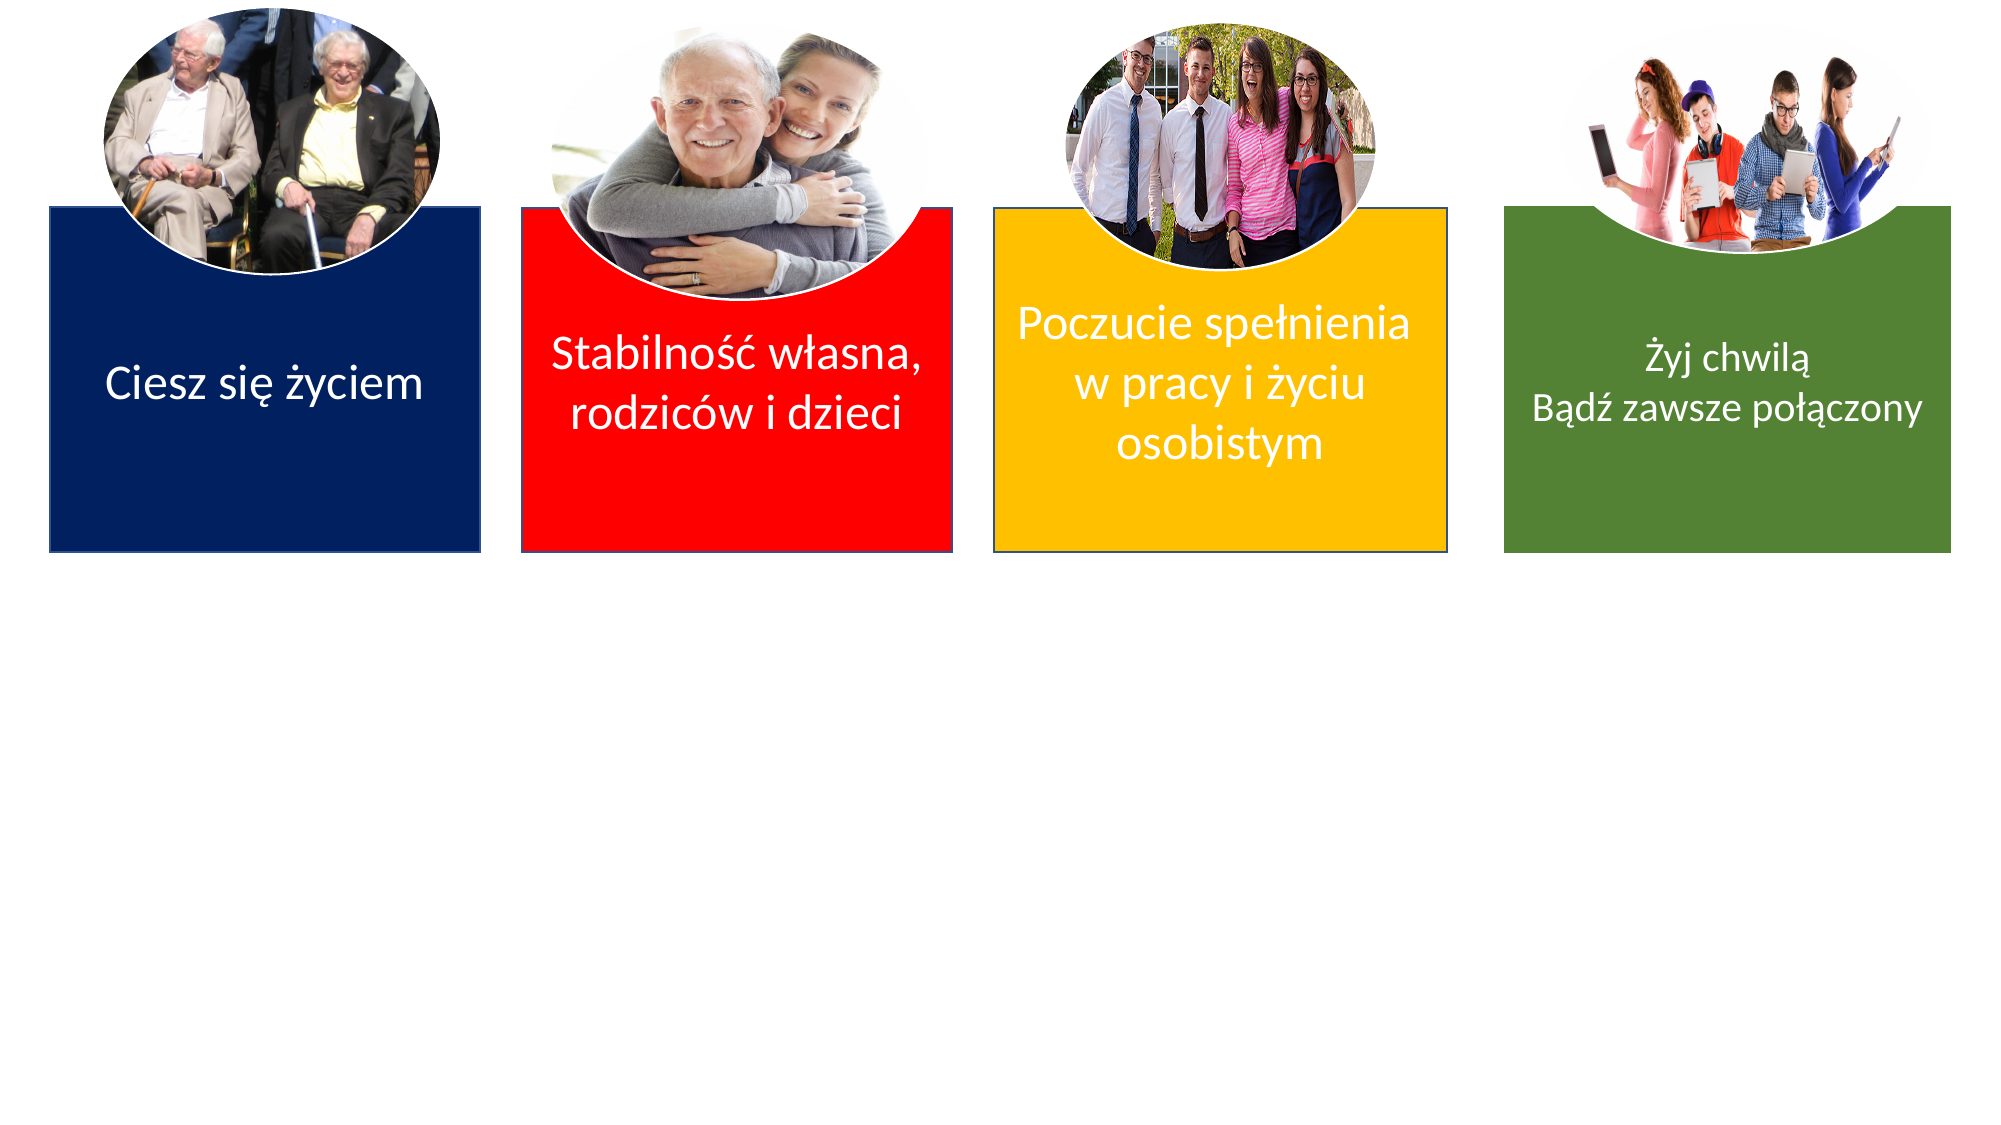

Ciesz się życiem
Żyj chwilą
Bądź zawsze połączony
Stabilność własna, rodziców i dzieci
Poczucie spełnienia w pracy i życiu osobistym
To zdjęcie, autor: Nieznany autor, licencja: CC BY